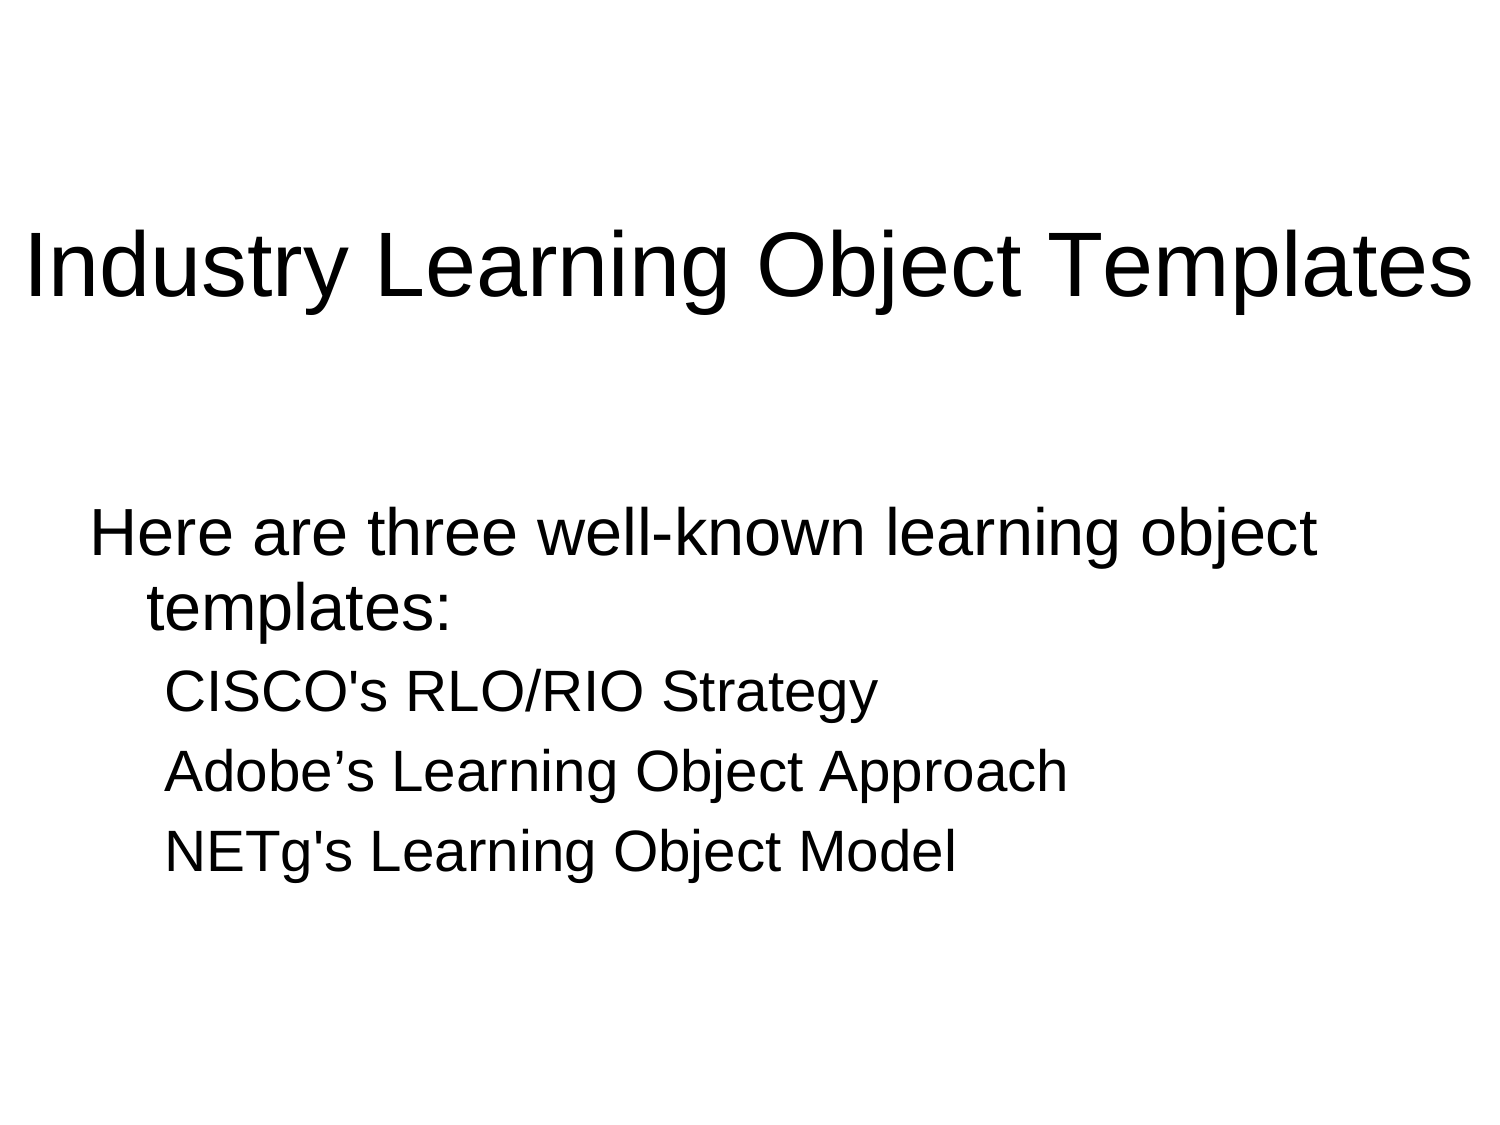

# Industry Learning Object Templates
Here are three well-known learning object templates:
CISCO's RLO/RIO Strategy
Adobe’s Learning Object Approach
NETg's Learning Object Model